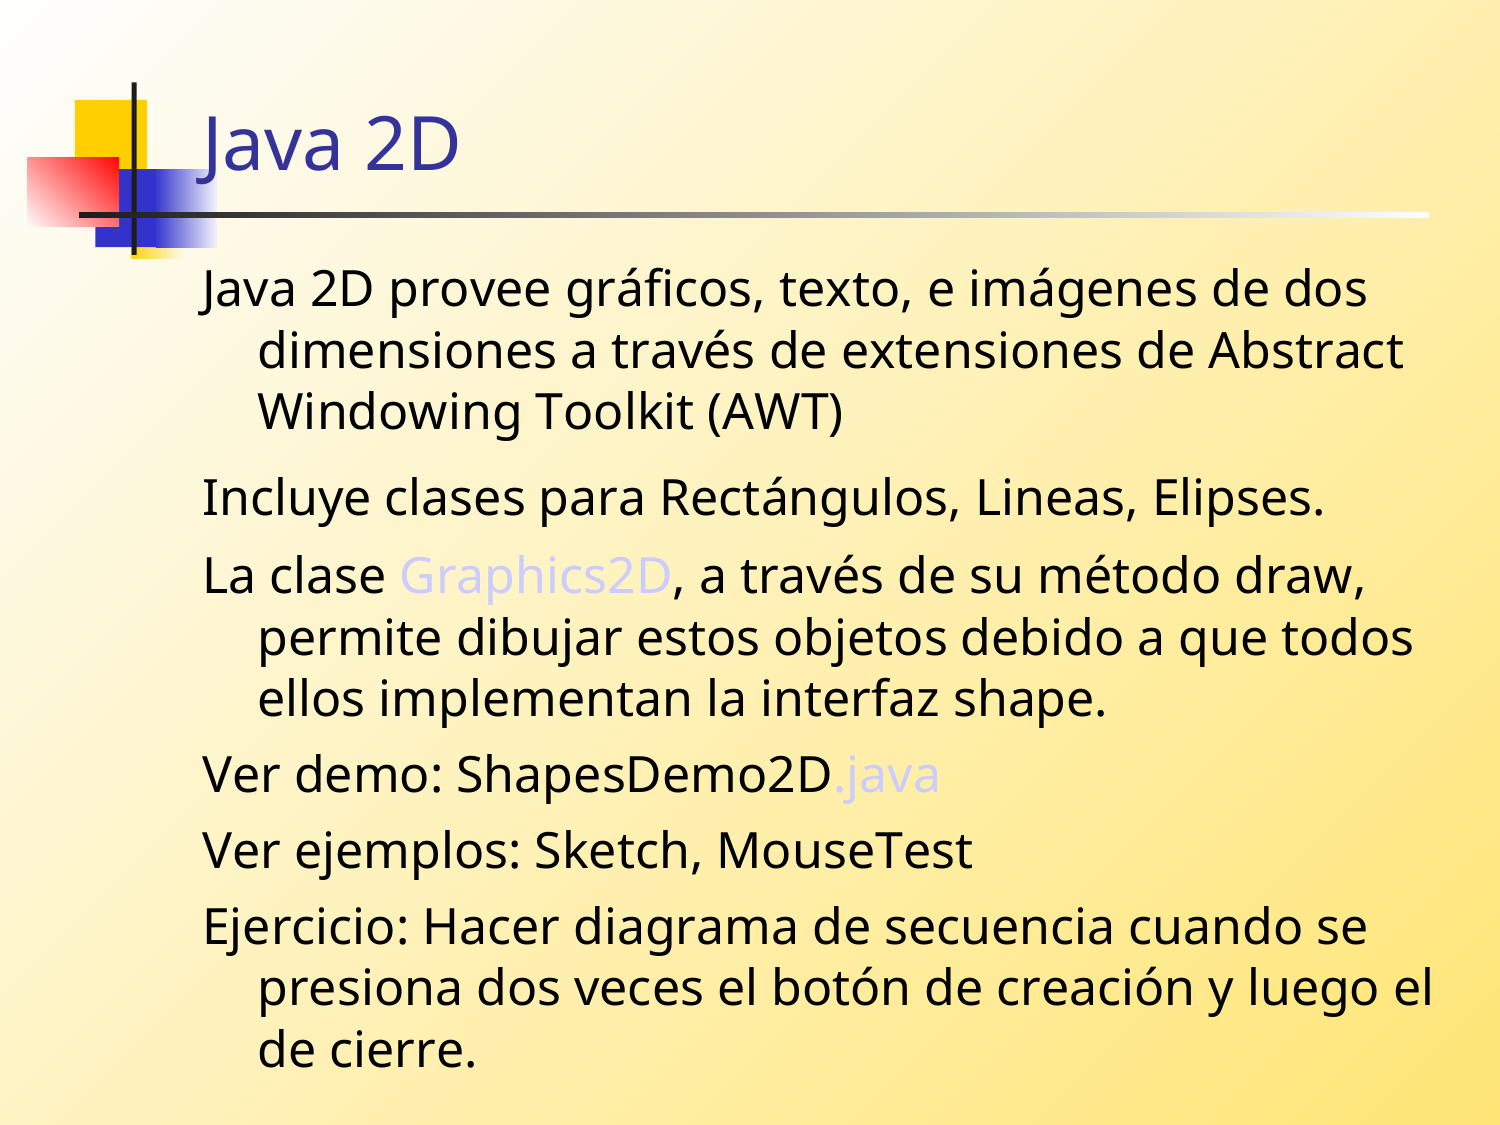

# Java 2D
Java 2D provee gráficos, texto, e imágenes de dos dimensiones a través de extensiones de Abstract Windowing Toolkit (AWT)‏
Incluye clases para Rectángulos, Lineas, Elipses.
La clase Graphics2D, a través de su método draw, permite dibujar estos objetos debido a que todos ellos implementan la interfaz shape.
Ver demo: ShapesDemo2D.java
Ver ejemplos: Sketch, MouseTest
Ejercicio: Hacer diagrama de secuencia cuando se presiona dos veces el botón de creación y luego el de cierre.